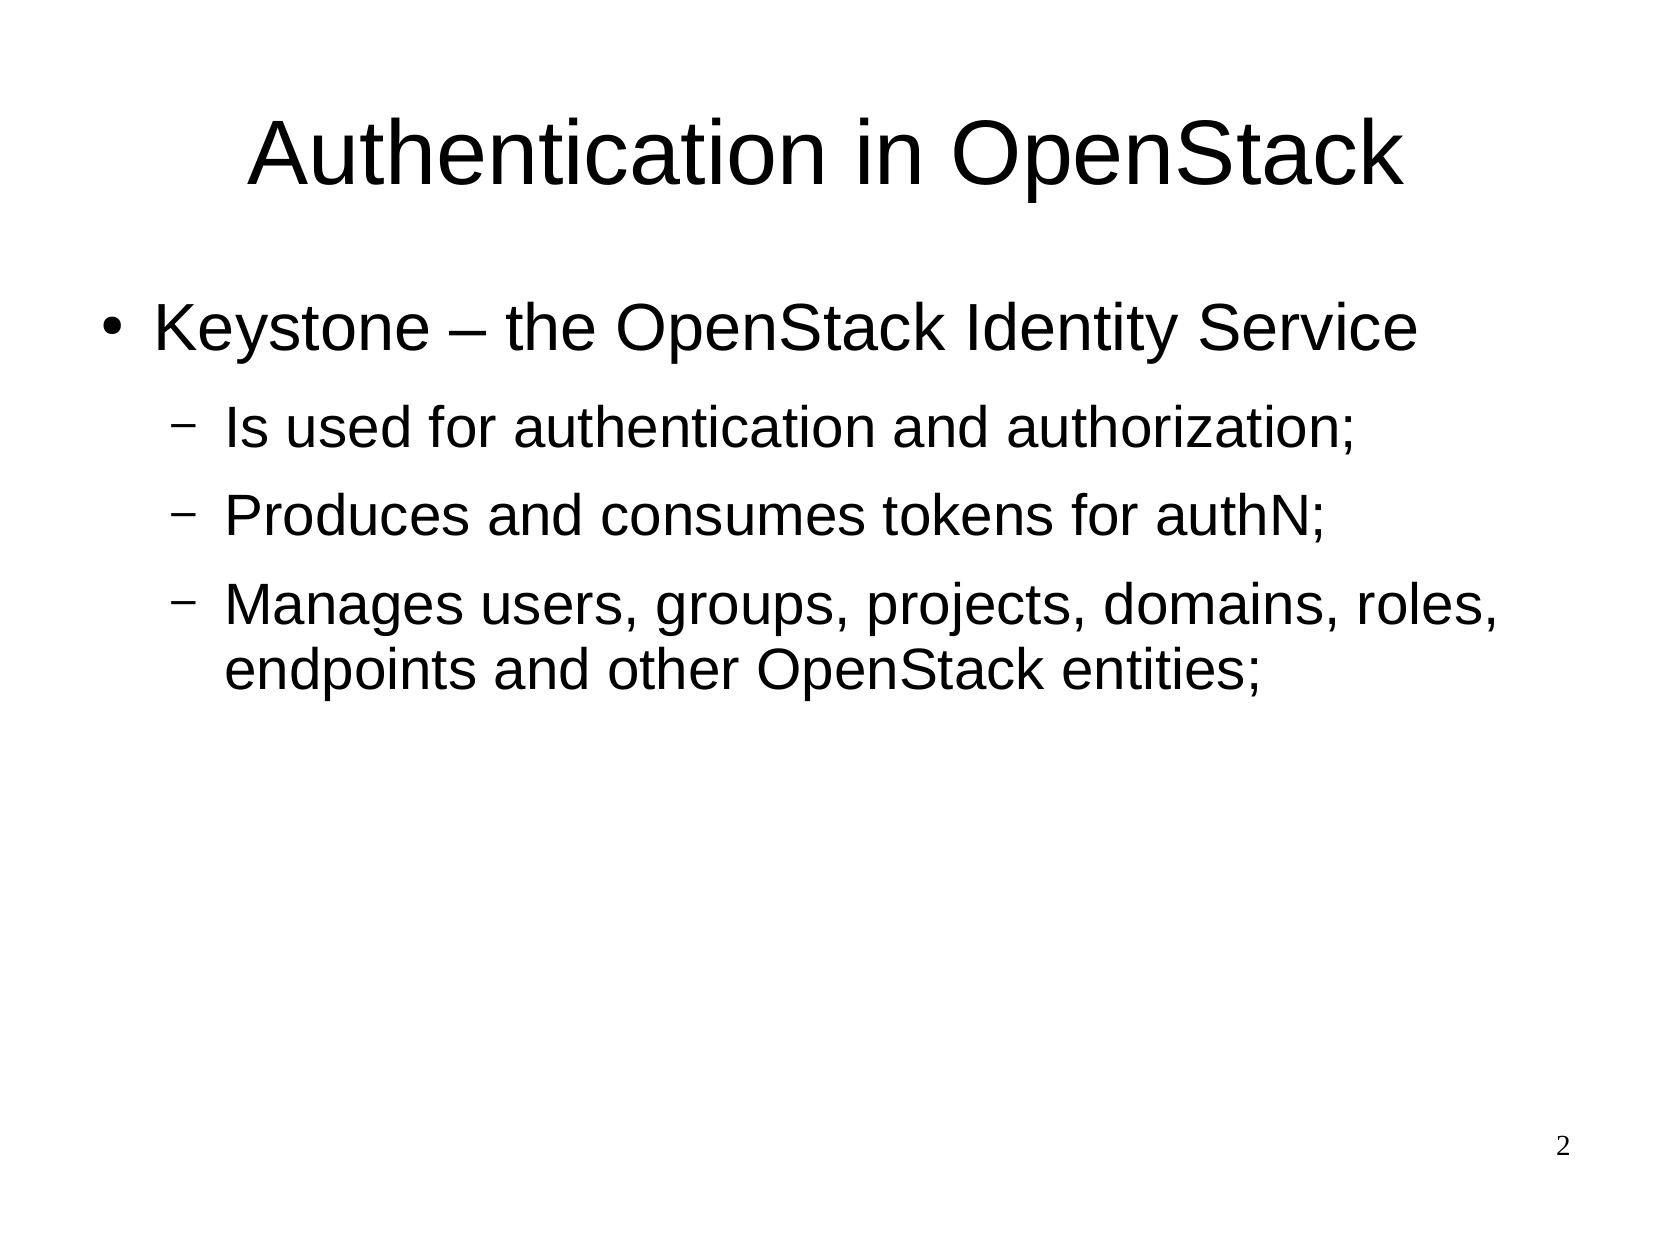

# Authentication in OpenStack
Keystone – the OpenStack Identity Service
Is used for authentication and authorization;
Produces and consumes tokens for authN;
Manages users, groups, projects, domains, roles, endpoints and other OpenStack entities;
2